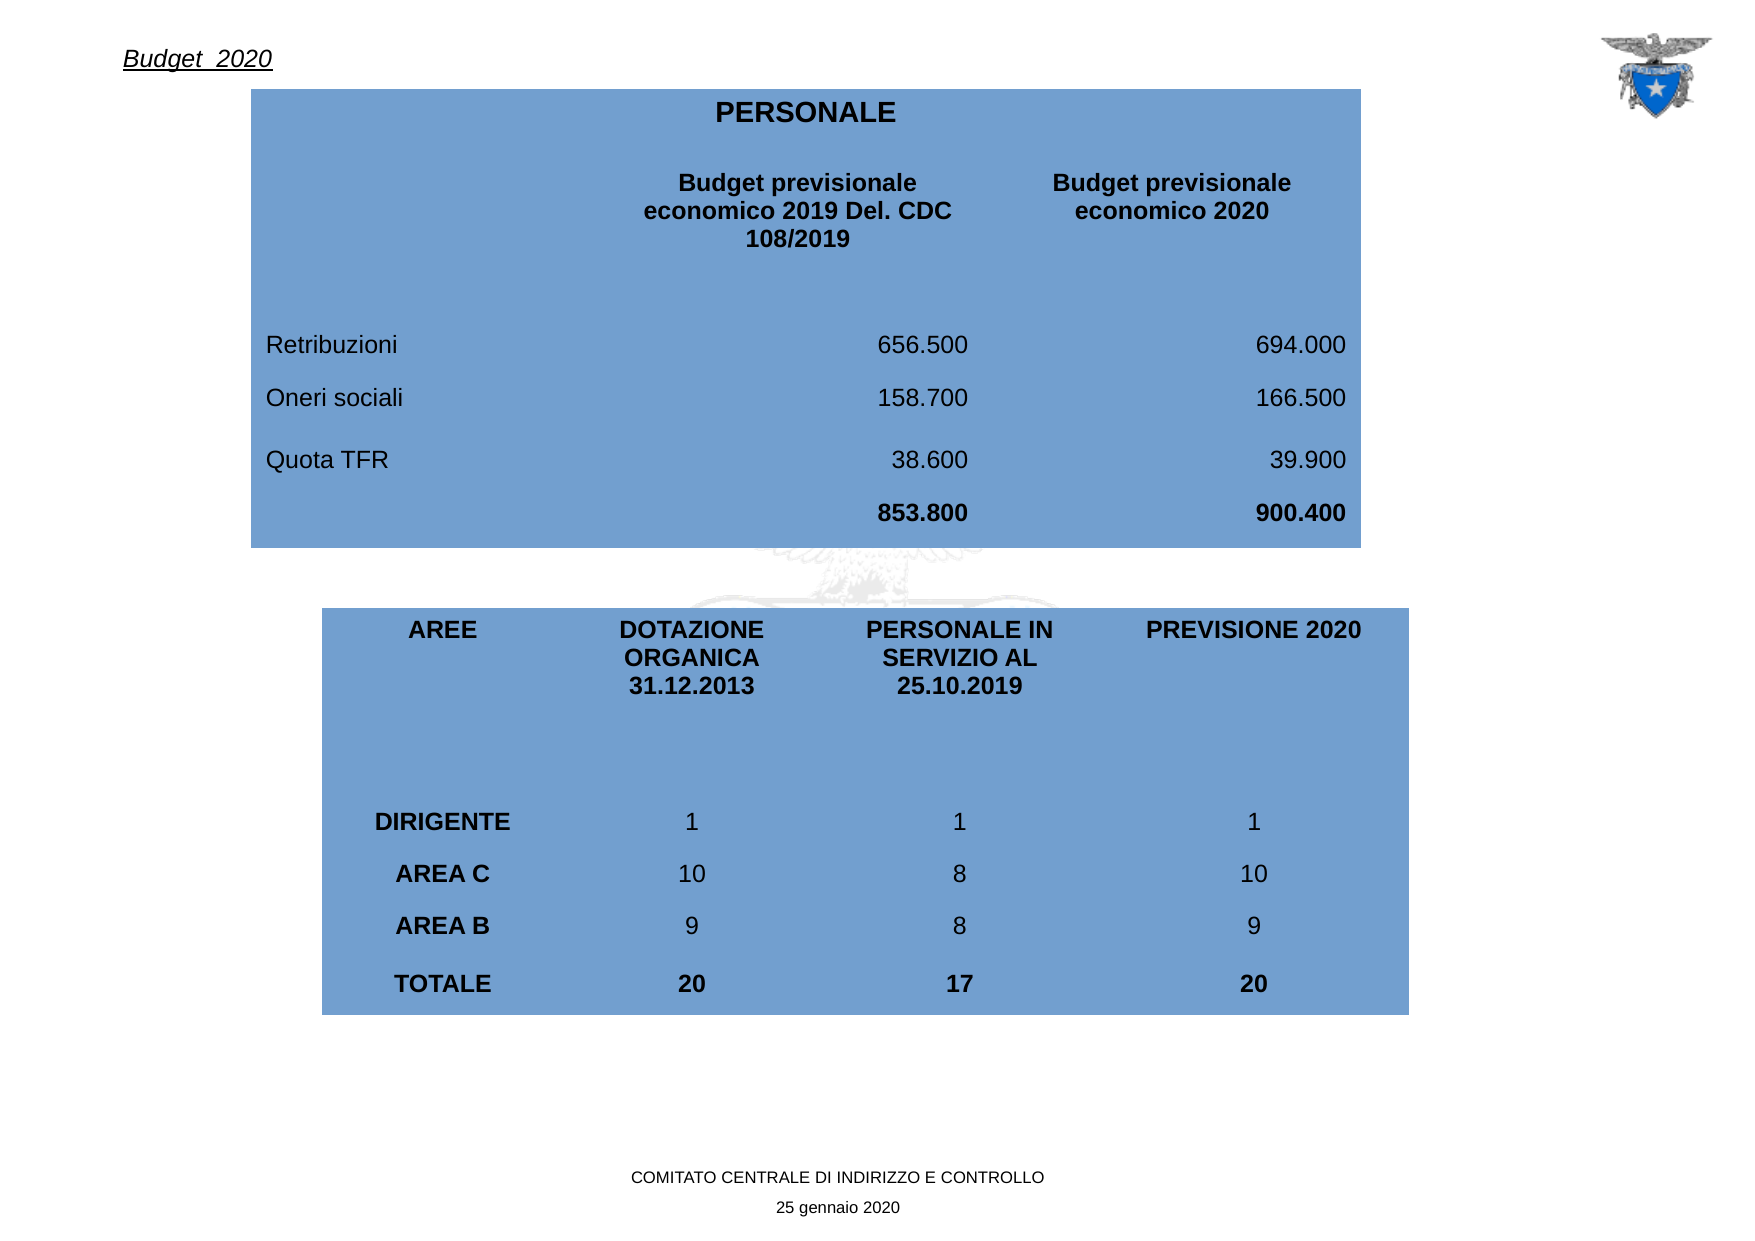

Budget 2020
| PERSONALE | | |
| --- | --- | --- |
| | Budget previsionale economico 2019 Del. CDC 108/2019 | Budget previsionale economico 2020 |
| Retribuzioni | 656.500 | 694.000 |
| Oneri sociali | 158.700 | 166.500 |
| Quota TFR | 38.600 | 39.900 |
| | 853.800 | 900.400 |
| AREE | DOTAZIONE ORGANICA 31.12.2013 | PERSONALE IN SERVIZIO AL 25.10.2019 | PREVISIONE 2020 |
| --- | --- | --- | --- |
| DIRIGENTE | 1 | 1 | 1 |
| AREA C | 10 | 8 | 10 |
| AREA B | 9 | 8 | 9 |
| TOTALE | 20 | 17 | 20 |
COMITATO CENTRALE DI INDIRIZZO E CONTROLLO
25 gennaio 2020